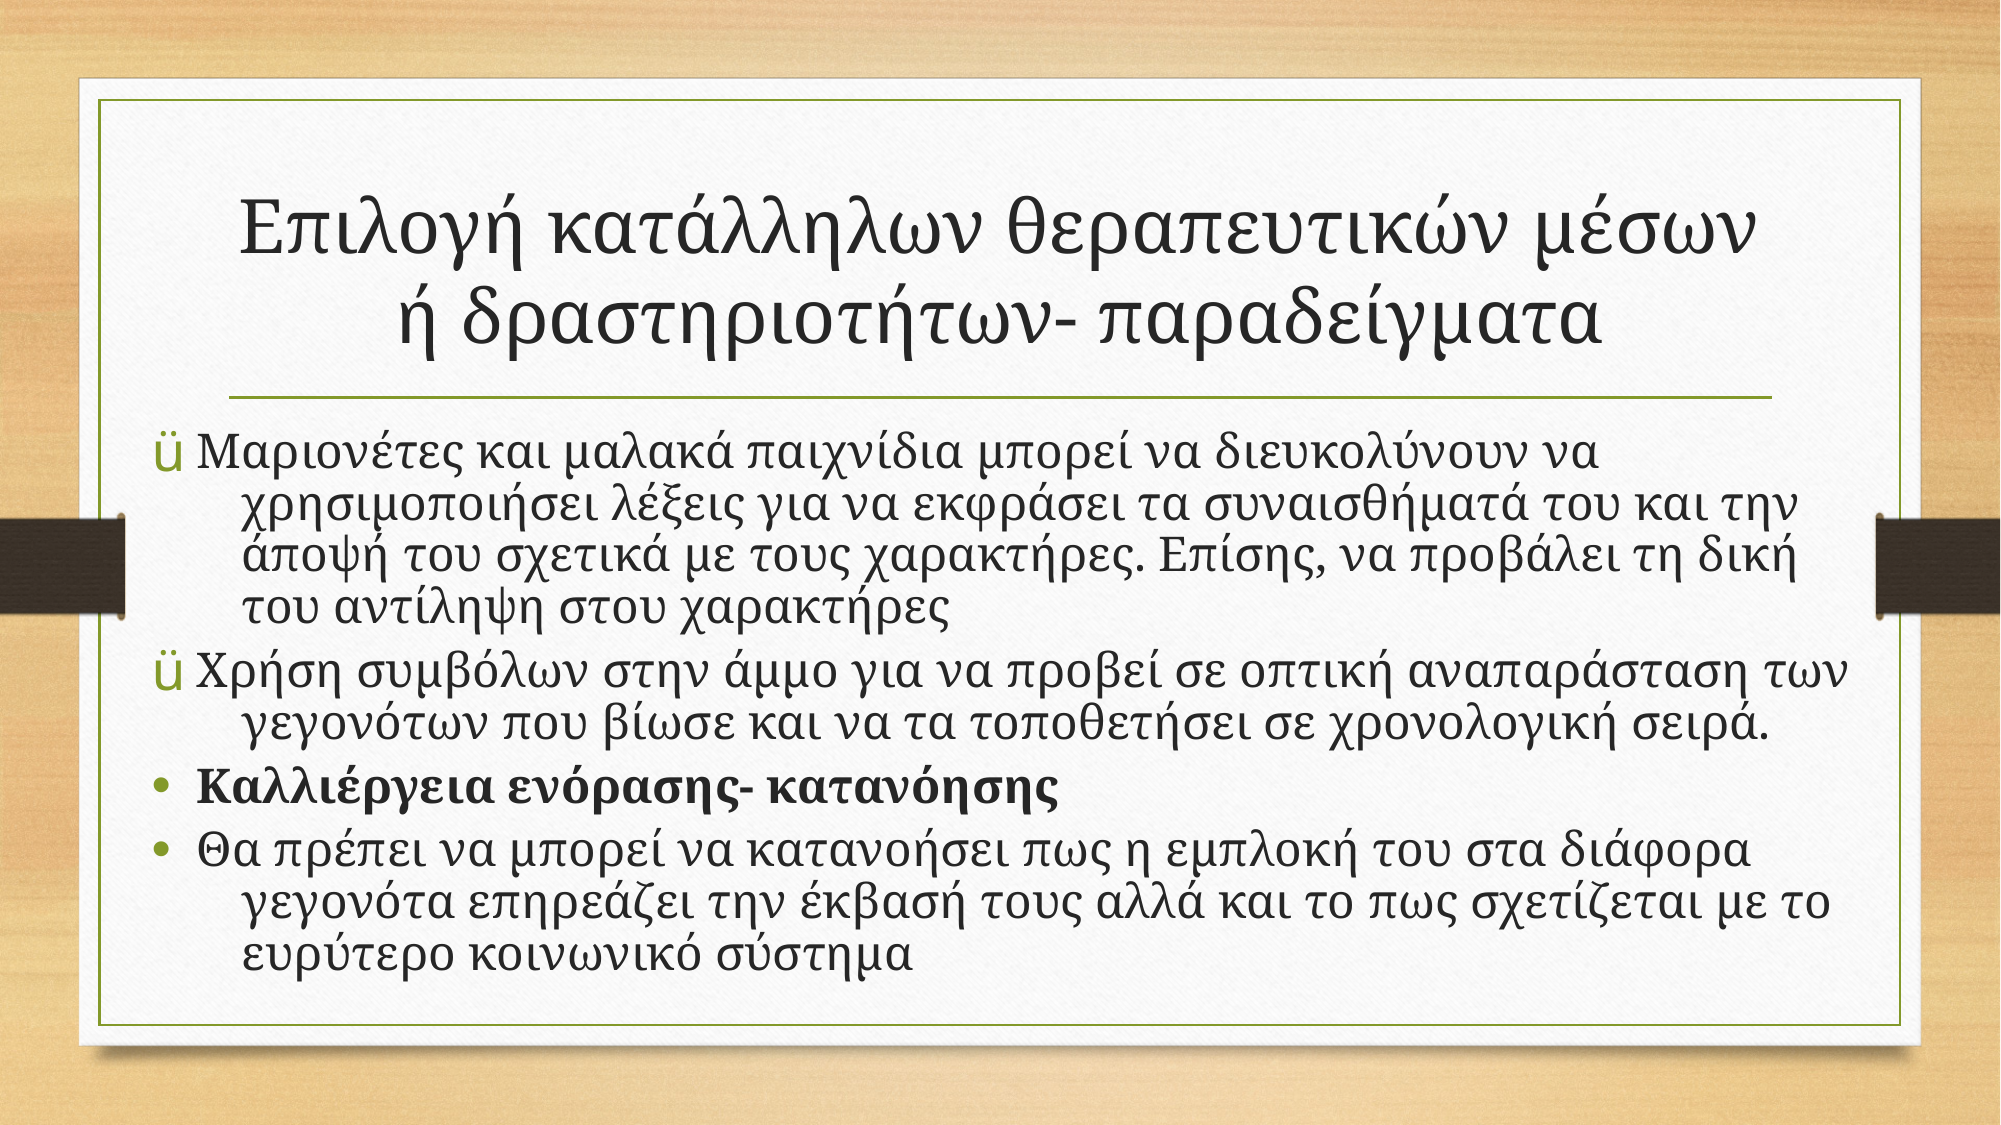

# Επιλογή κατάλληλων θεραπευτικών μέσων ή δραστηριοτήτων- παραδείγματα
Μαριονέτες και μαλακά παιχνίδια μπορεί να διευκολύνουν να χρησιμοποιήσει λέξεις για να εκφράσει τα συναισθήματά του και την άποψή του σχετικά με τους χαρακτήρες. Επίσης, να προβάλει τη δική του αντίληψη στου χαρακτήρες
Χρήση συμβόλων στην άμμο για να προβεί σε οπτική αναπαράσταση των γεγονότων που βίωσε και να τα τοποθετήσει σε χρονολογική σειρά.
Καλλιέργεια ενόρασης- κατανόησης
Θα πρέπει να μπορεί να κατανοήσει πως η εμπλοκή του στα διάφορα γεγονότα επηρεάζει την έκβασή τους αλλά και το πως σχετίζεται με το ευρύτερο κοινωνικό σύστημα